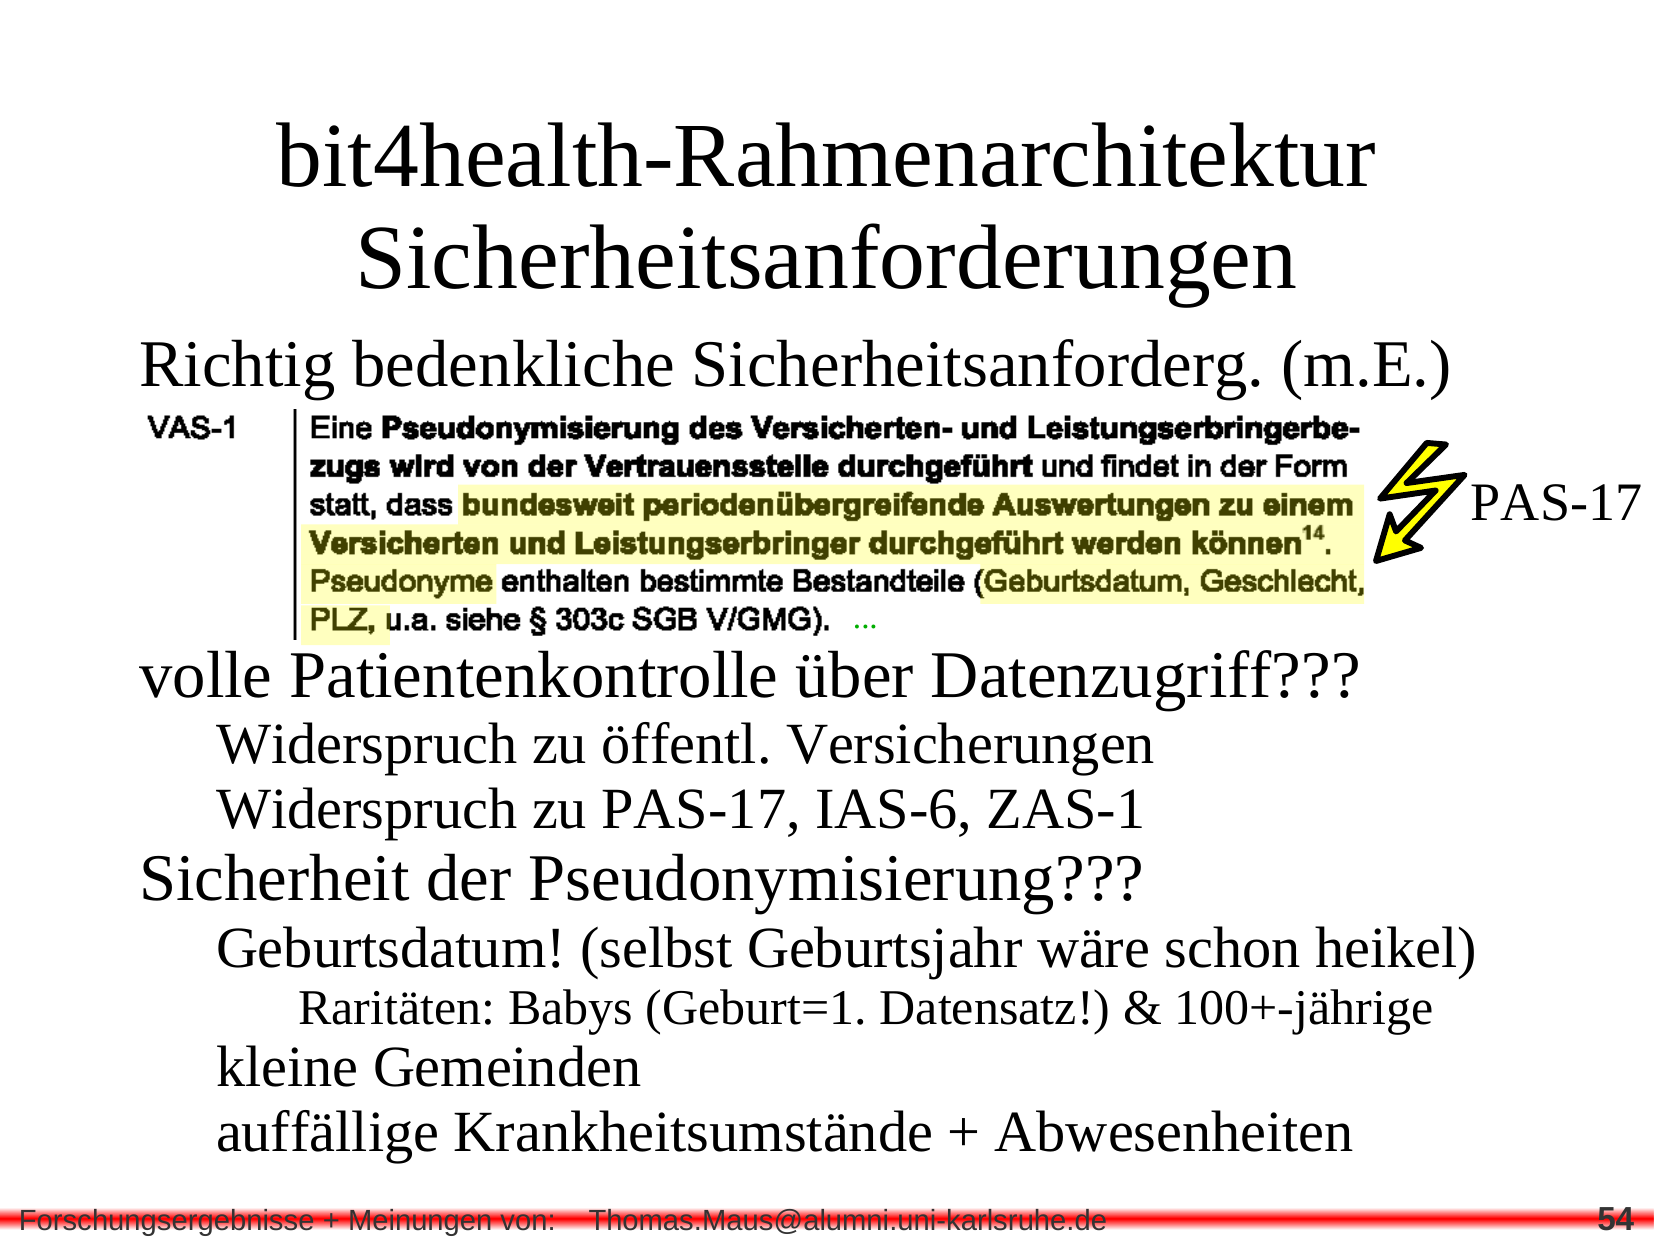

# bit4health-Rahmenarchitektur Sicherheitsanforderungen
Richtig bedenkliche Sicherheitsanforderg. (m.E.)
 ...
 PAS-17
volle Patientenkontrolle über Datenzugriff???
Widerspruch zu öffentl. Versicherungen
Widerspruch zu PAS-17, IAS-6, ZAS-1
Sicherheit der Pseudonymisierung???
Geburtsdatum! (selbst Geburtsjahr wäre schon heikel)
Raritäten: Babys (Geburt=1. Datensatz!) & 100+-jährige
kleine Gemeinden
auffällige Krankheitsumstände + Abwesenheiten